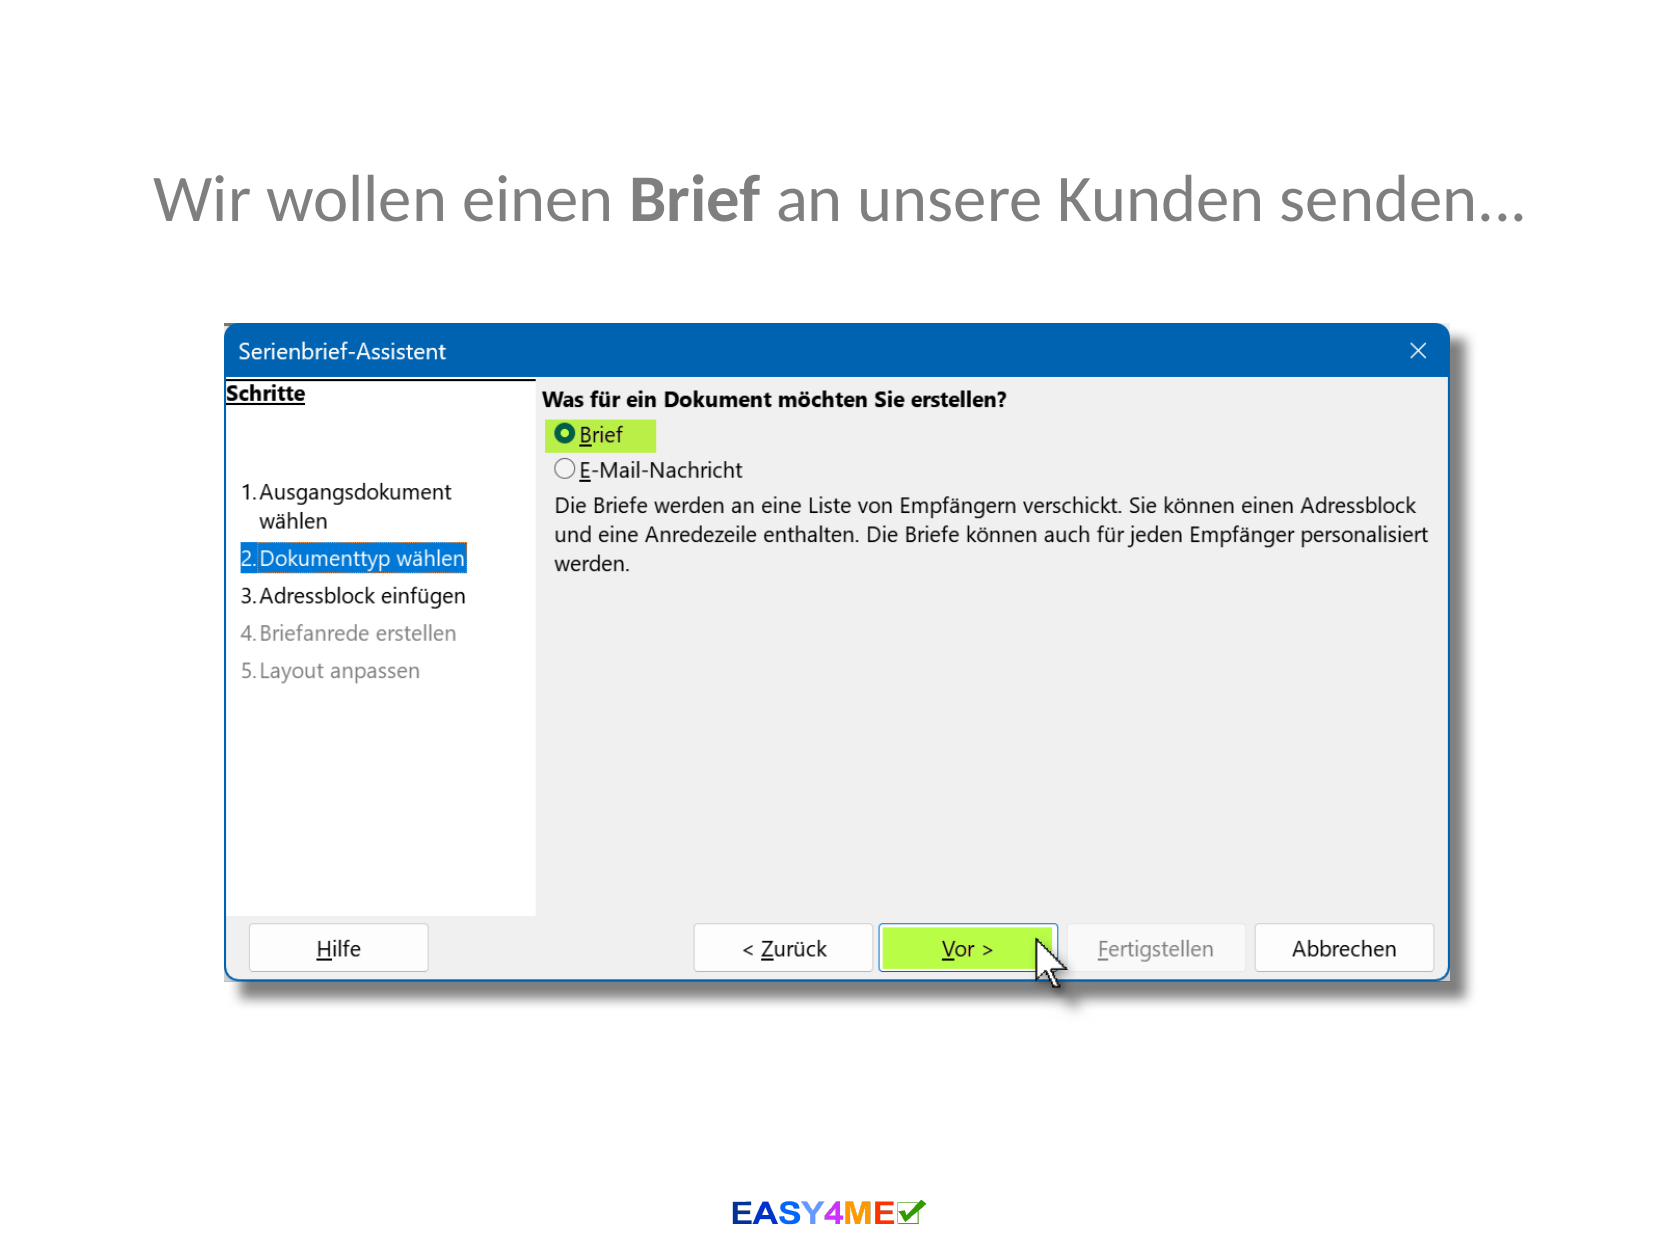

# Wir wollen einen Brief an unsere Kunden senden...